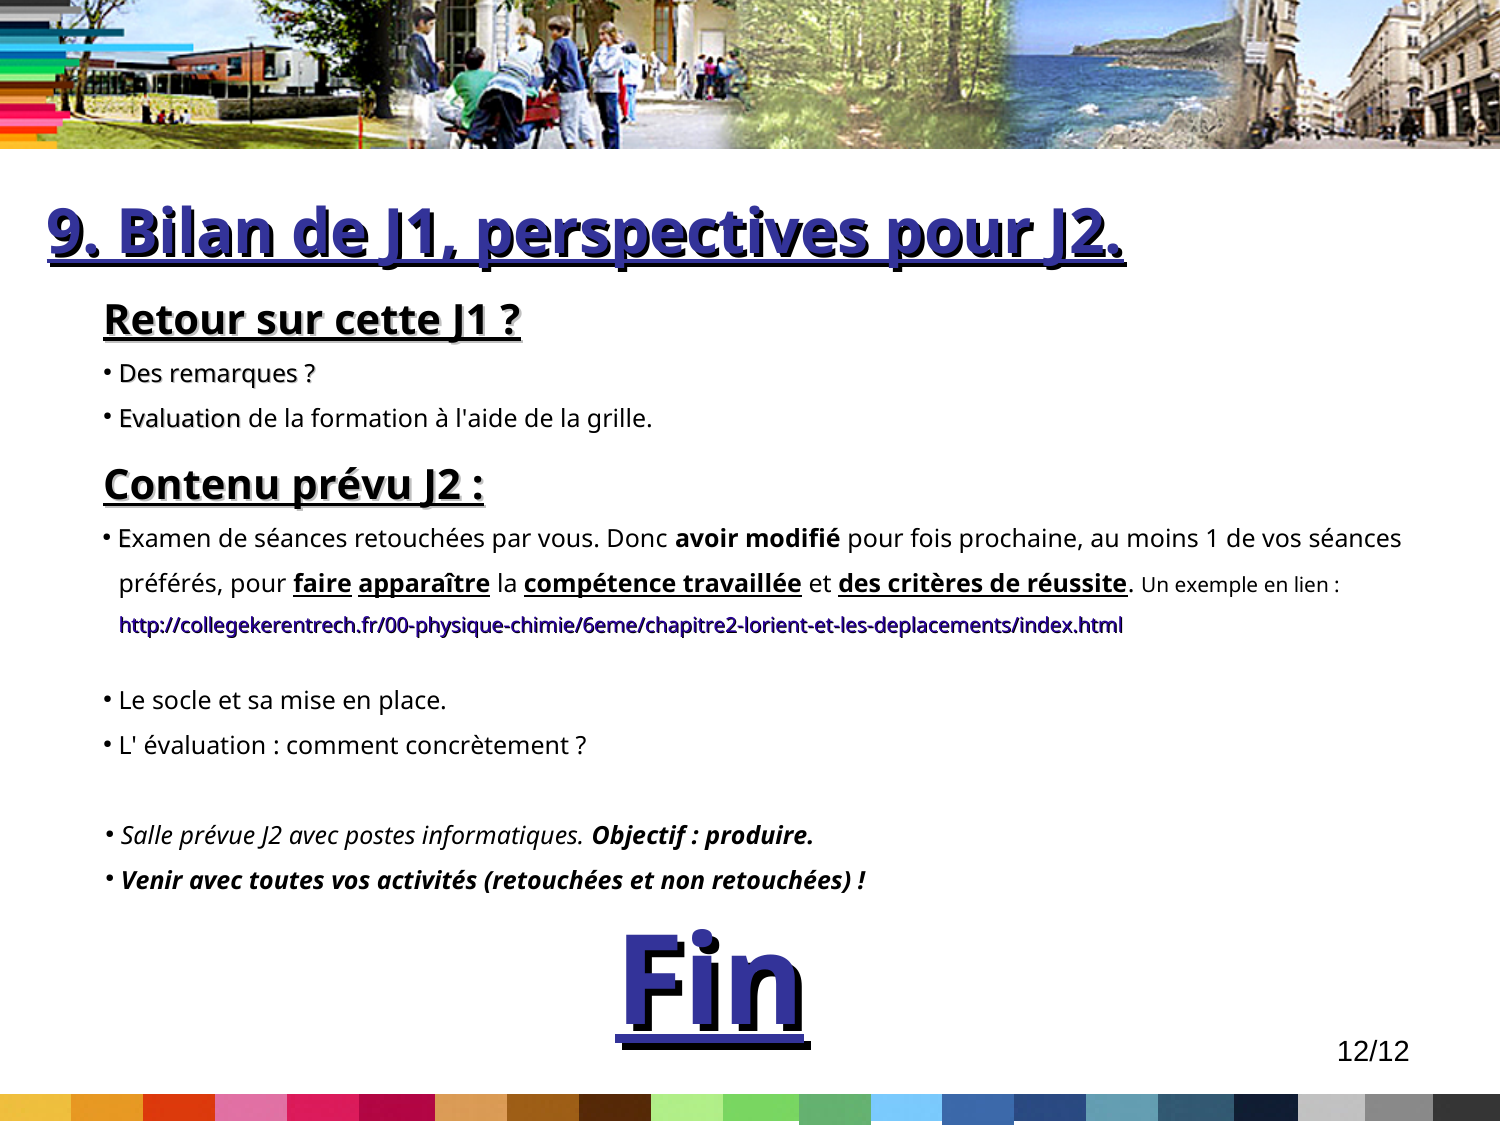

9. Bilan de J1, perspectives pour J2.
Retour sur cette J1 ?
 Des remarques ?
 Evaluation de la formation à l'aide de la grille.
Contenu prévu J2 :
 Examen de séances retouchées par vous. Donc avoir modifié pour fois prochaine, au moins 1 de vos séances préférés, pour faire apparaître la compétence travaillée et des critères de réussite. Un exemple en lien :http://collegekerentrech.fr/00-physique-chimie/6eme/chapitre2-lorient-et-les-deplacements/index.html
 Le socle et sa mise en place.
 L' évaluation : comment concrètement ?
 Salle prévue J2 avec postes informatiques. Objectif : produire.
 Venir avec toutes vos activités (retouchées et non retouchées) !
Fin